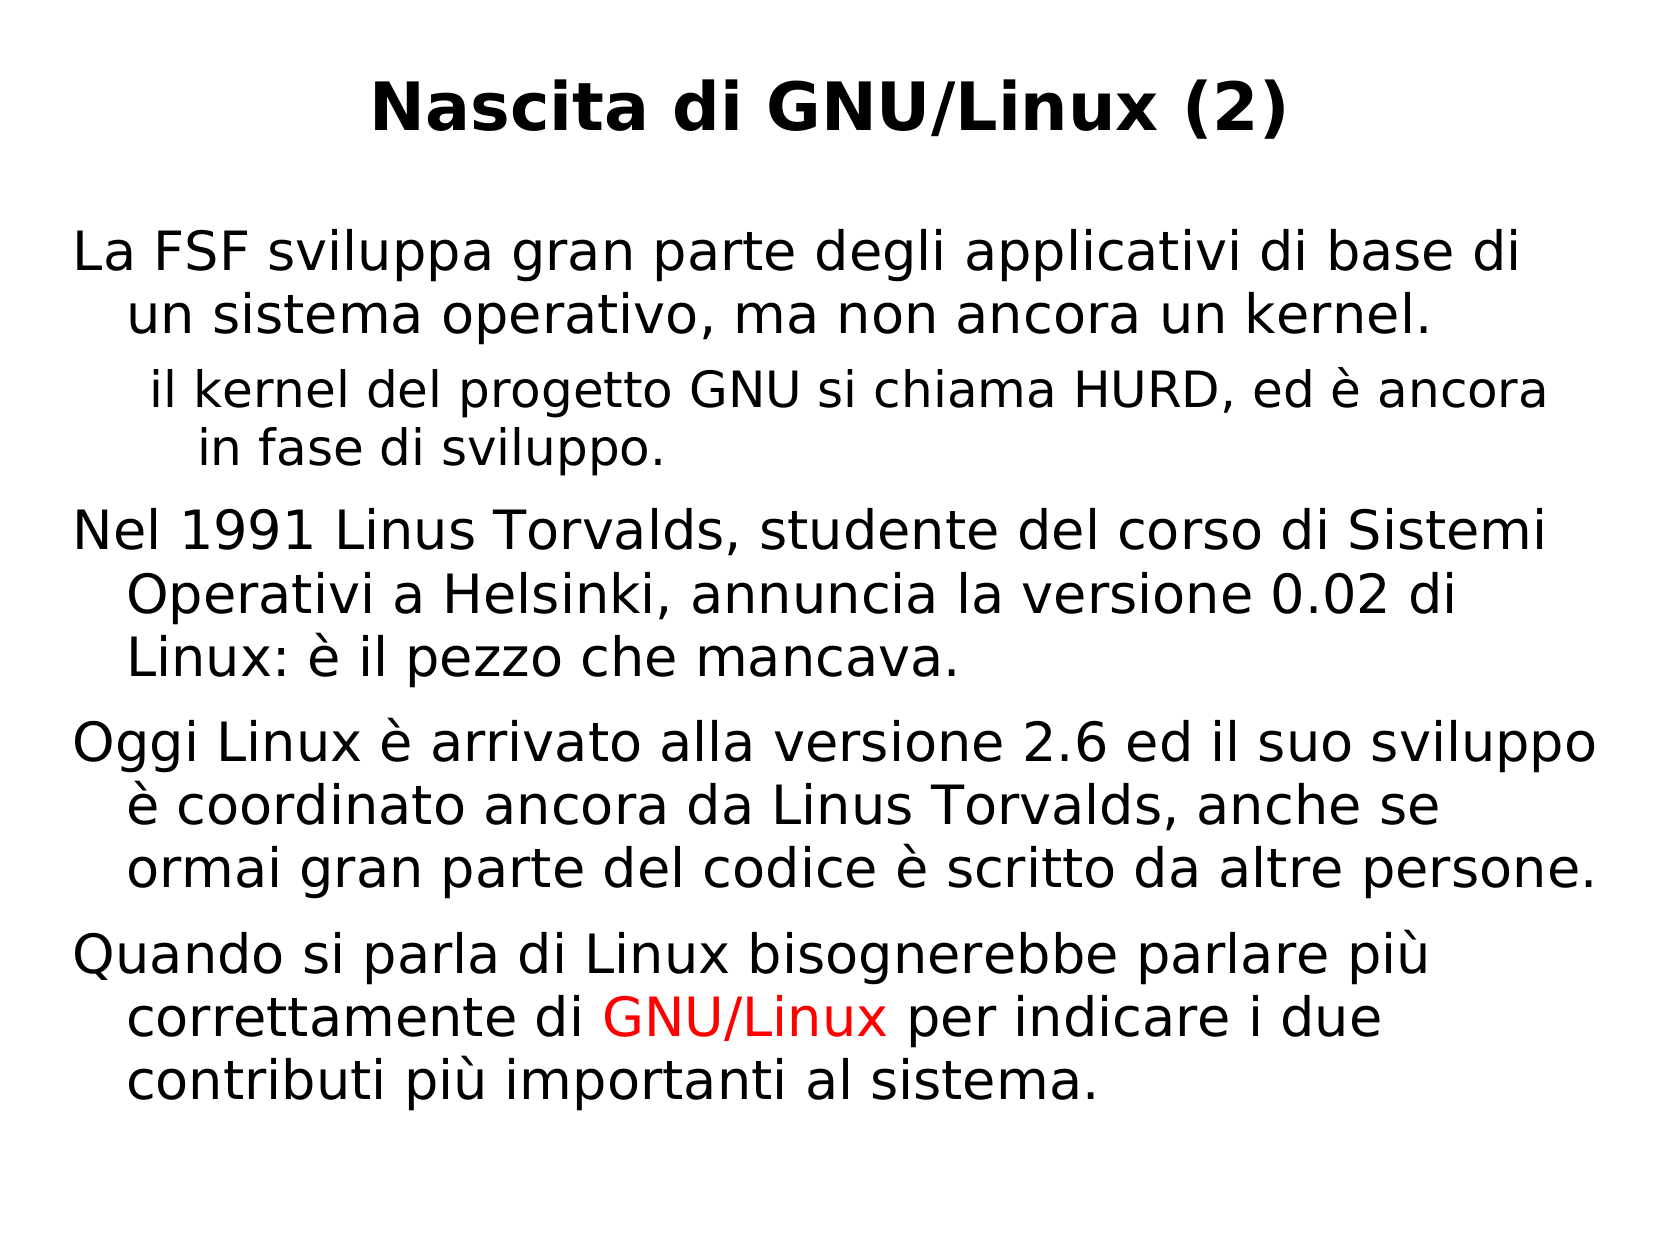

# Nascita di GNU/Linux (2)
La FSF sviluppa gran parte degli applicativi di base di un sistema operativo, ma non ancora un kernel.
il kernel del progetto GNU si chiama HURD, ed è ancora in fase di sviluppo.
Nel 1991 Linus Torvalds, studente del corso di Sistemi Operativi a Helsinki, annuncia la versione 0.02 di Linux: è il pezzo che mancava.
Oggi Linux è arrivato alla versione 2.6 ed il suo sviluppo è coordinato ancora da Linus Torvalds, anche se ormai gran parte del codice è scritto da altre persone.
Quando si parla di Linux bisognerebbe parlare più correttamente di GNU/Linux per indicare i due contributi più importanti al sistema.